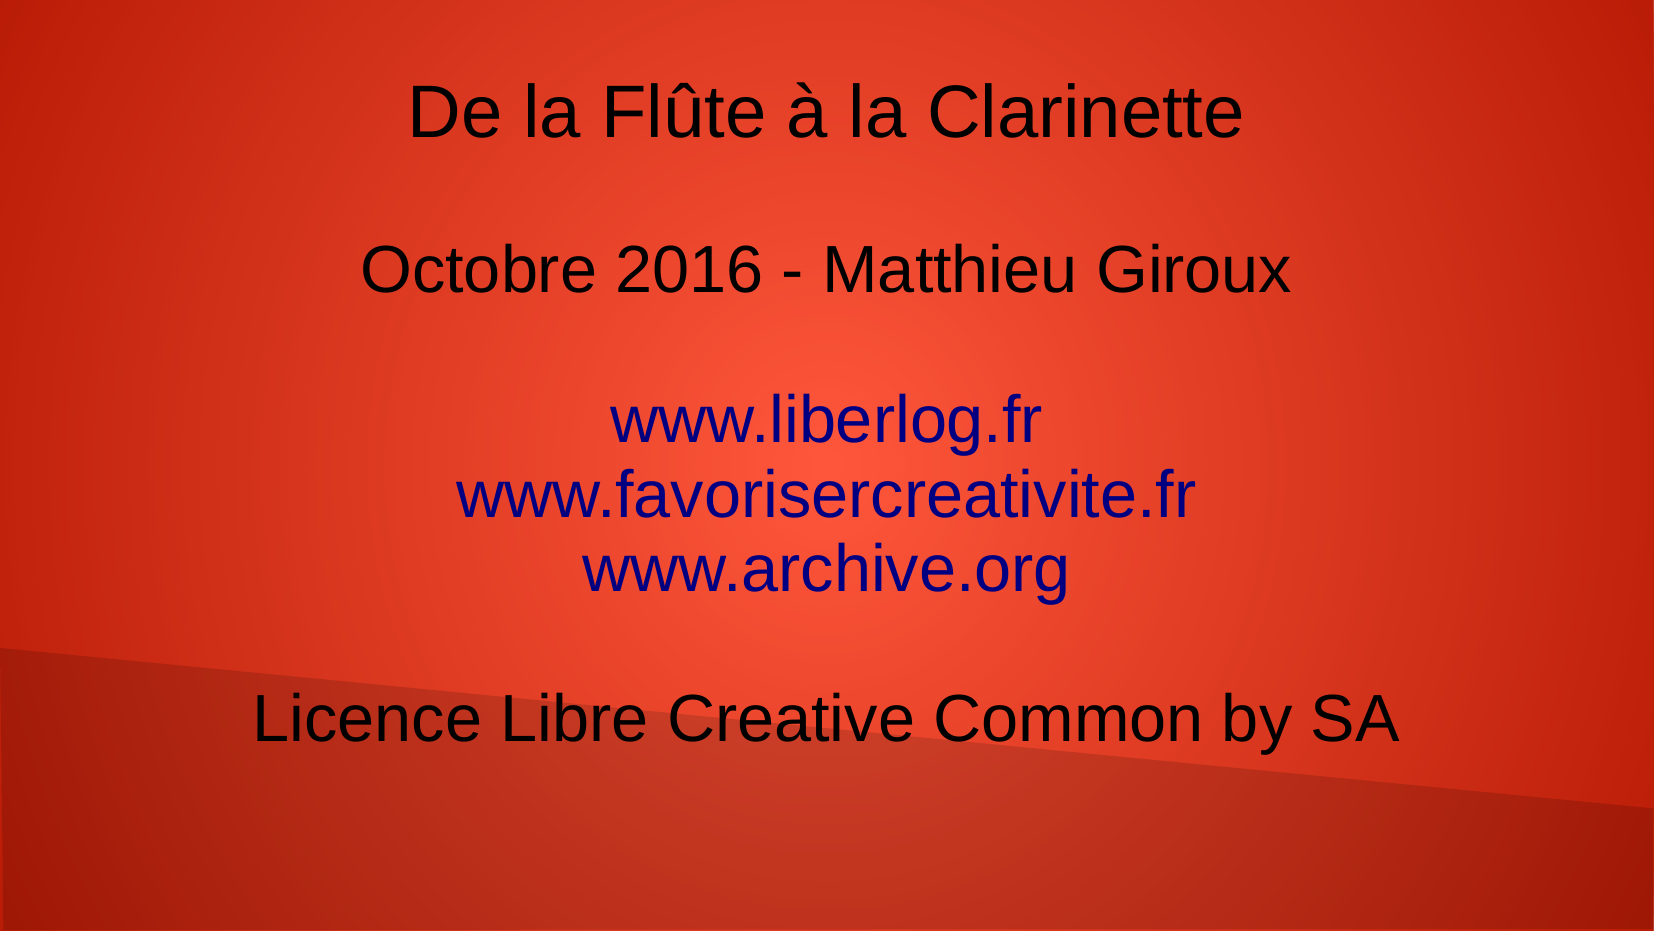

# De la Flûte à la Clarinette
Octobre 2016 - Matthieu Giroux
www.liberlog.fr
www.favorisercreativite.fr
www.archive.org
Licence Libre Creative Common by SA